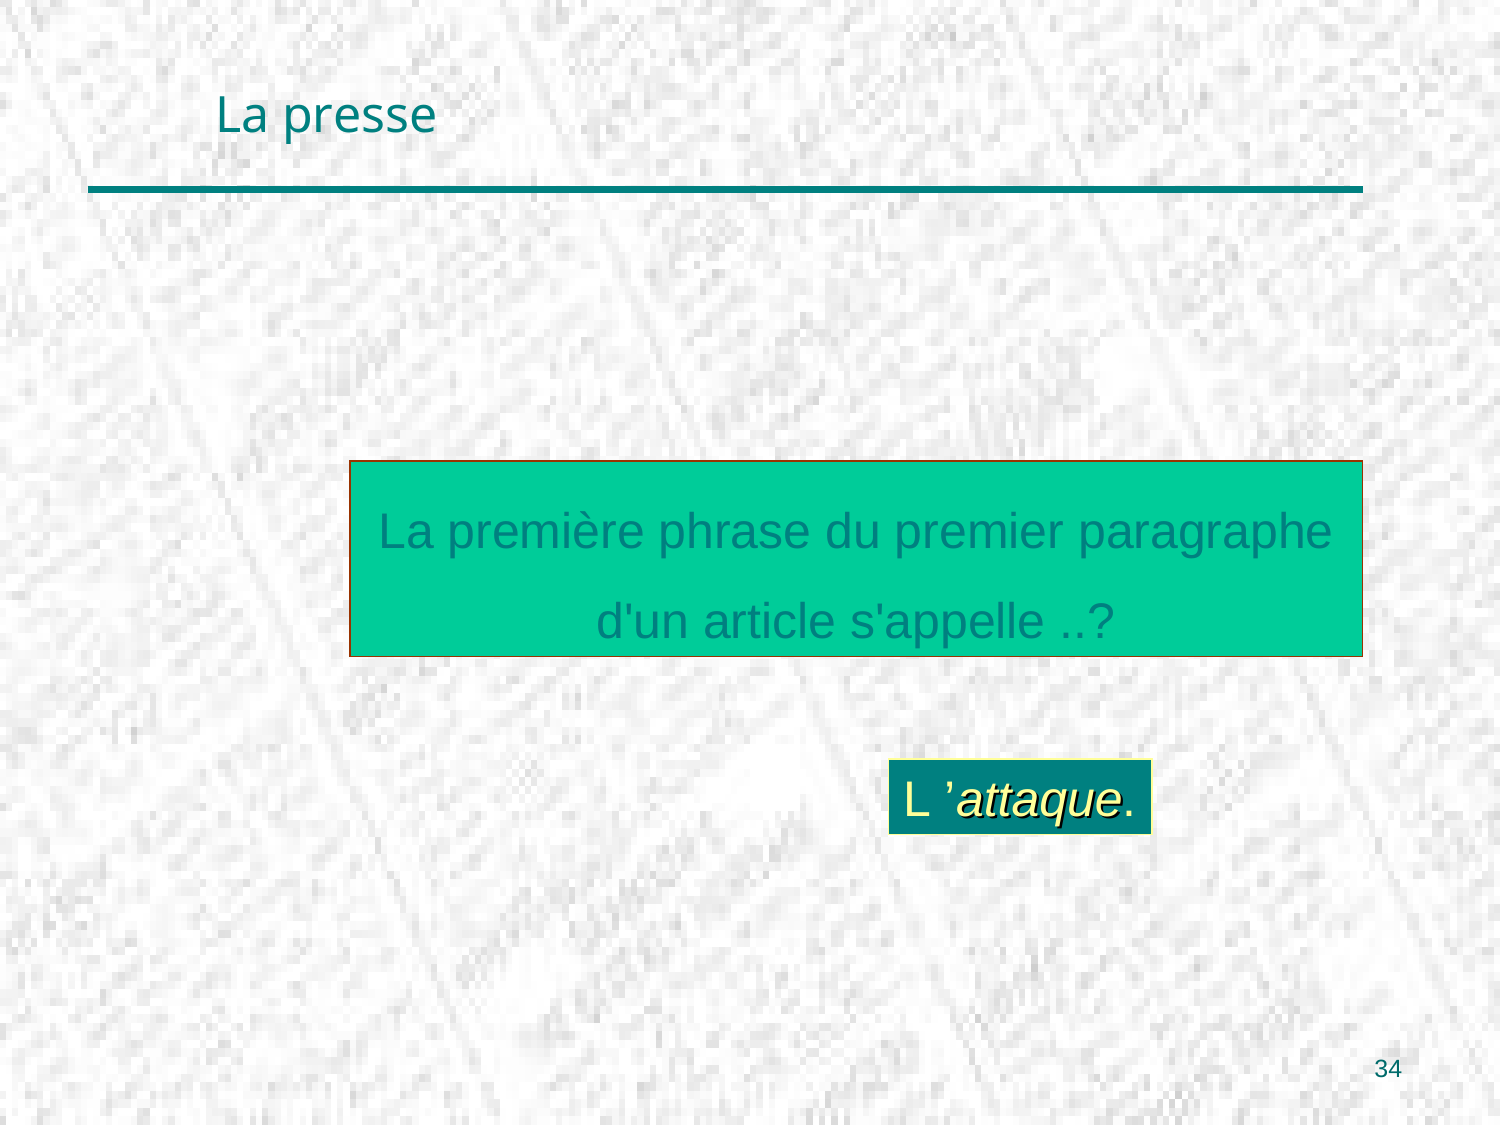

La presse
La première phrase du premier paragraphe d'un article s'appelle ..?
L ’attaque.
34